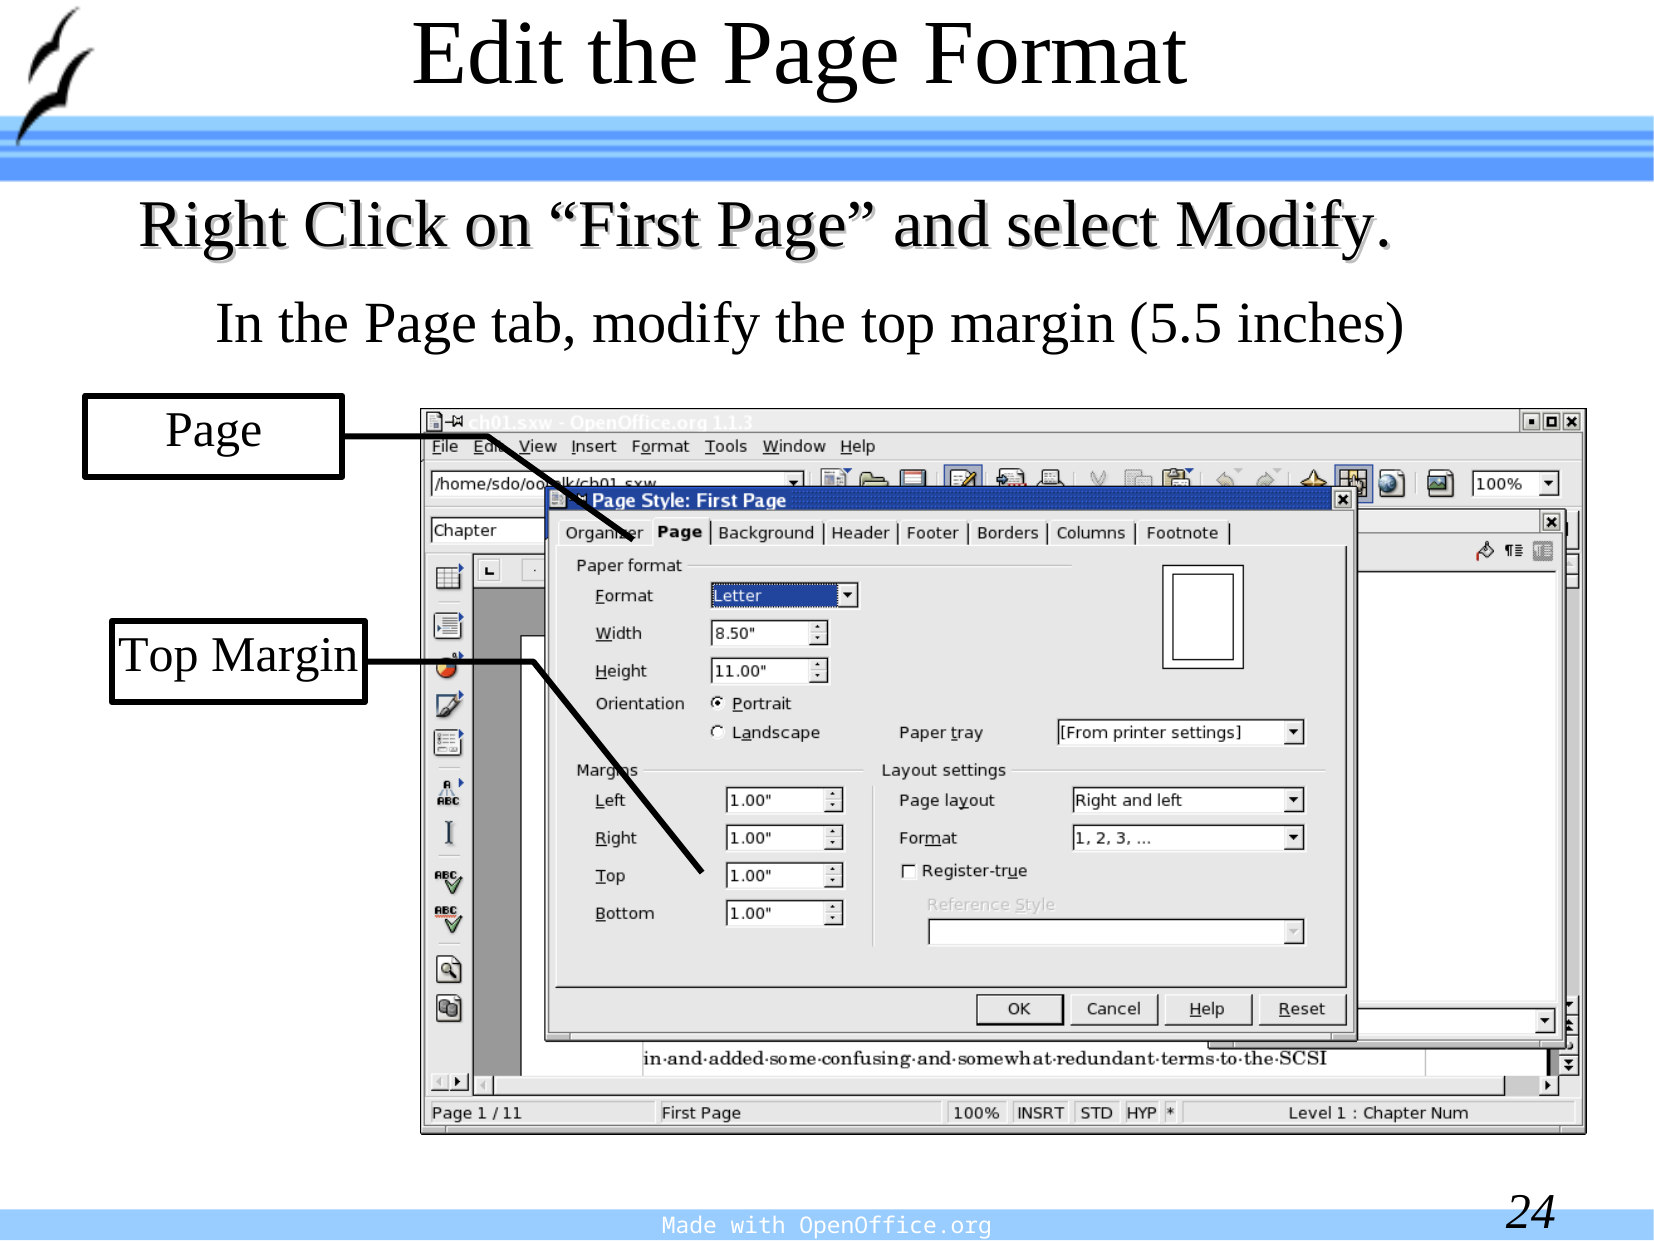

# Edit the Page Format
Right Click on “First Page” and select Modify.
In the Page tab, modify the top margin (5.5 inches)